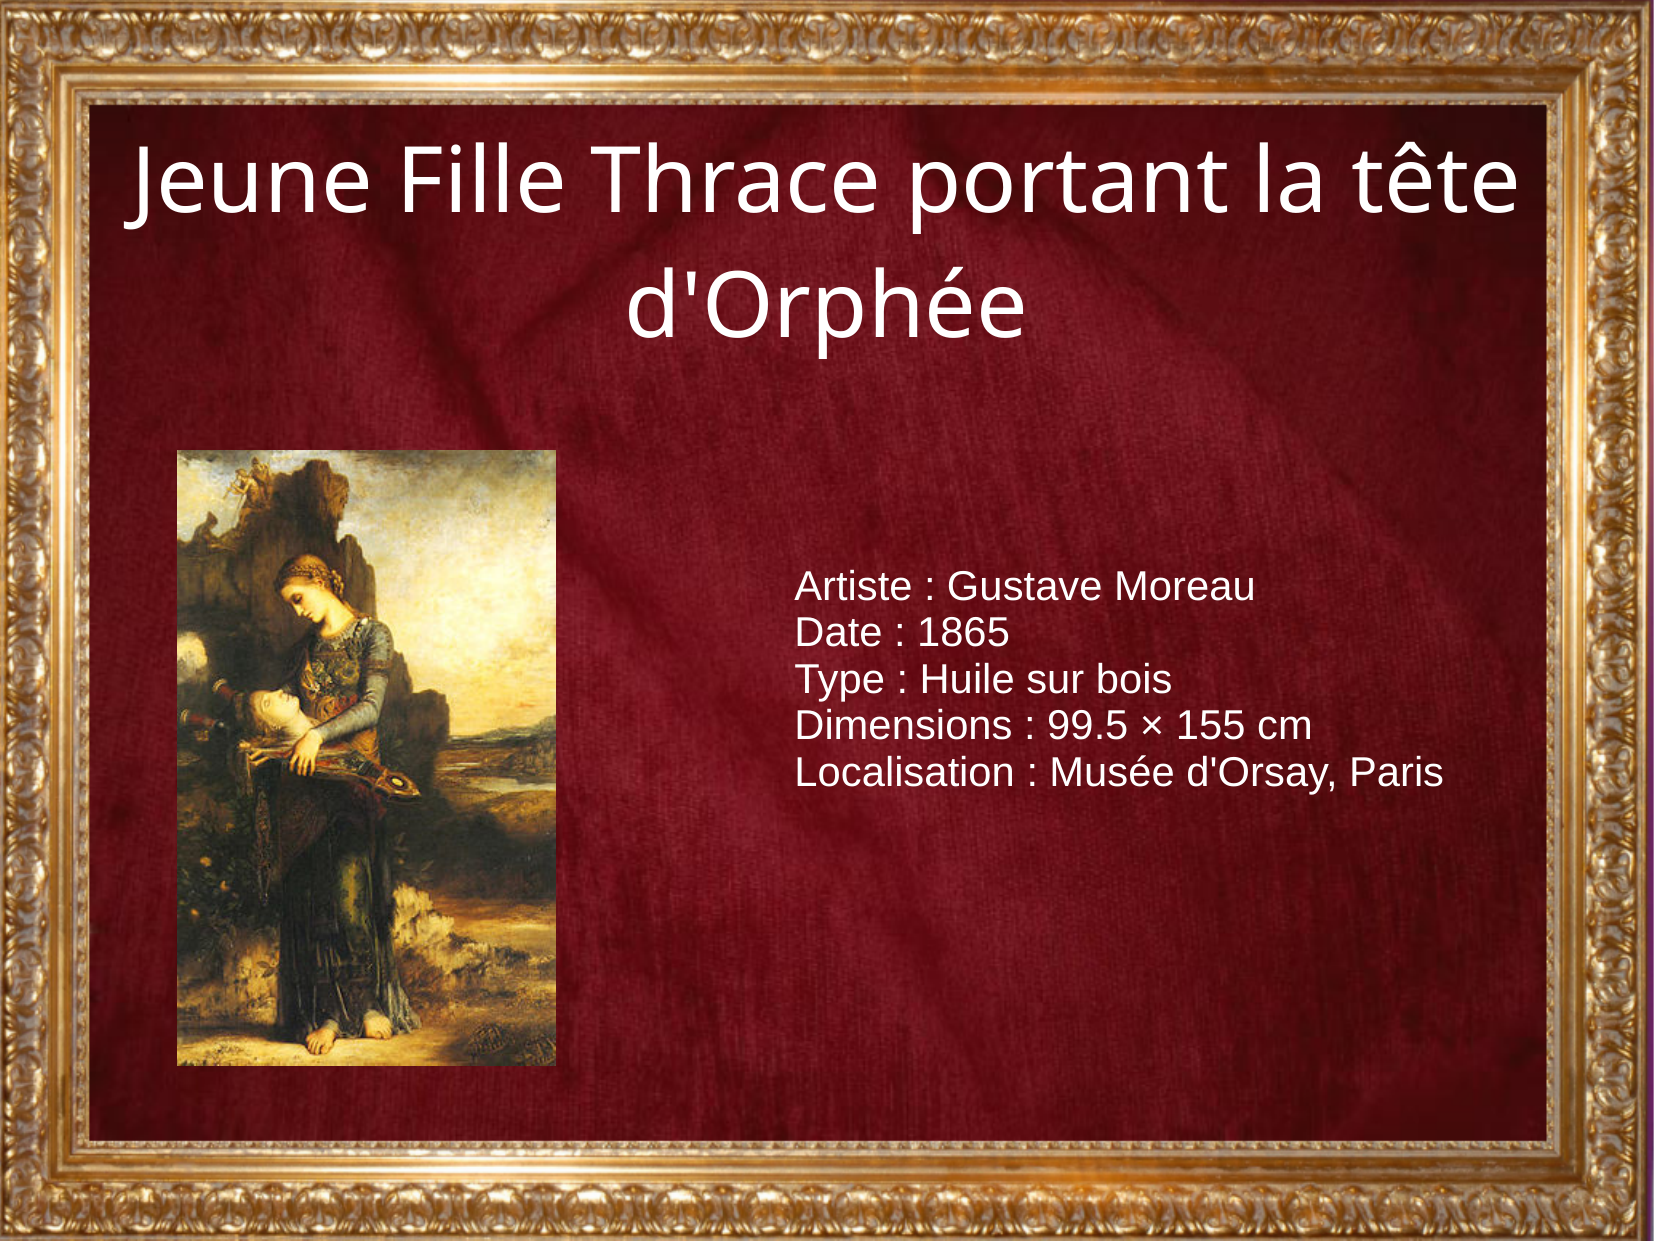

# Jeune Fille Thrace portant la tête d'Orphée
Artiste : Gustave Moreau
Date : 1865
Type : Huile sur bois
Dimensions : 99.5 × 155 cm
Localisation : Musée d'Orsay, Paris